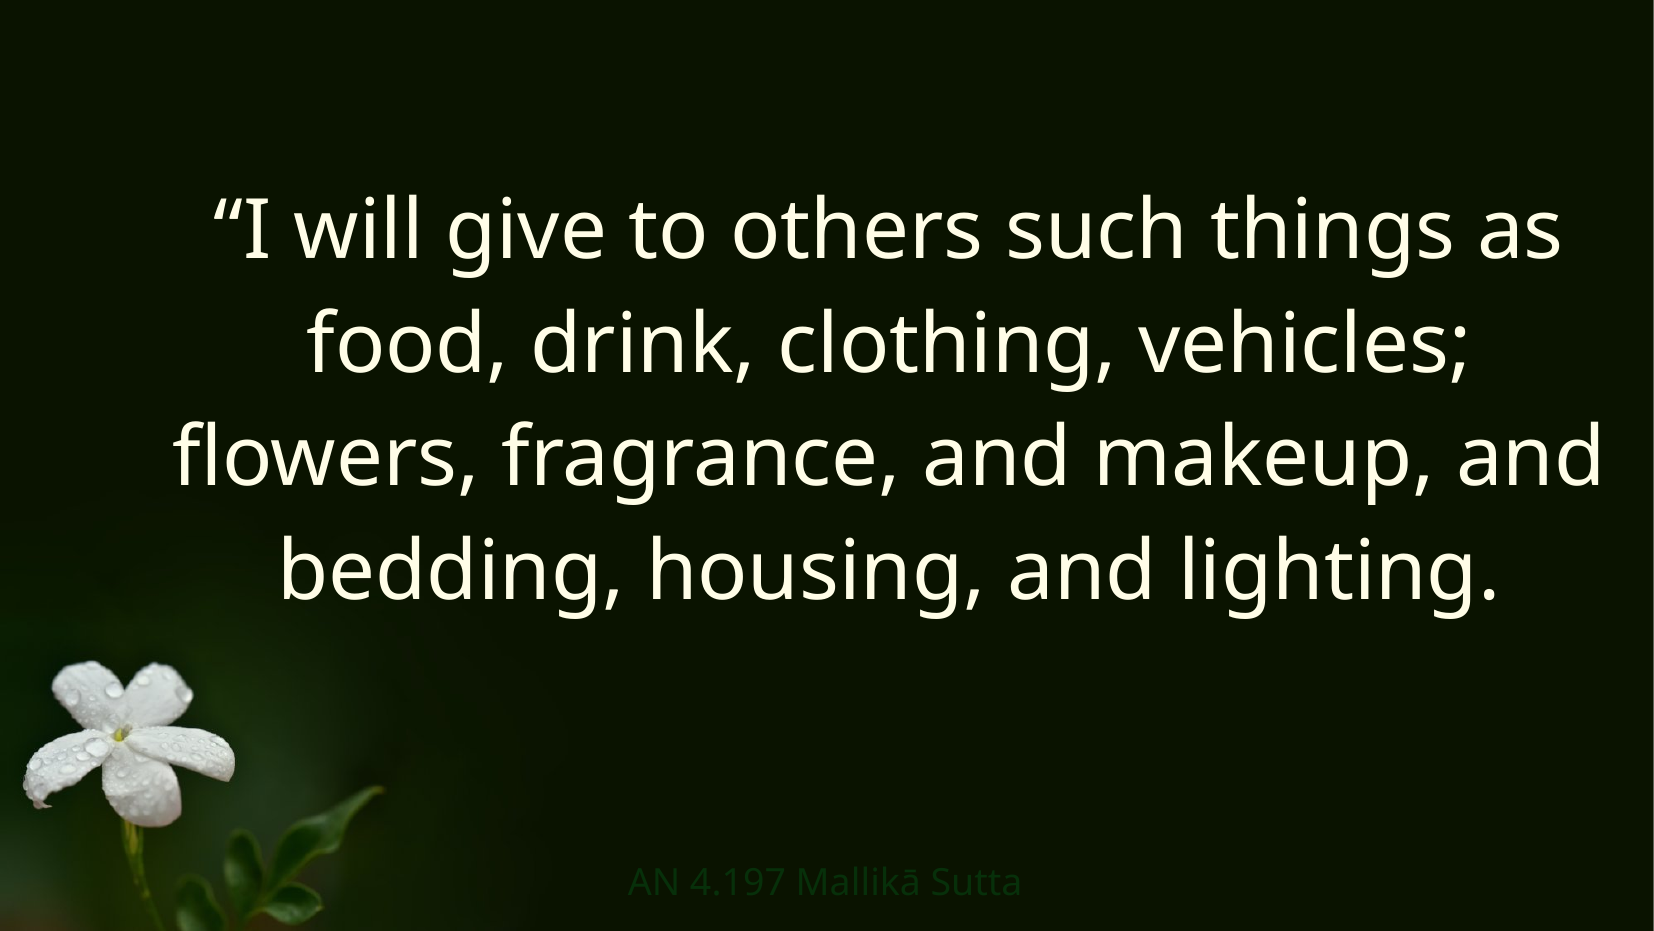

# “I will give to others such things as food, drink, clothing, vehicles; flowers, fragrance, and makeup, and bedding, housing, and lighting.
AN 4.197 Mallikā Sutta